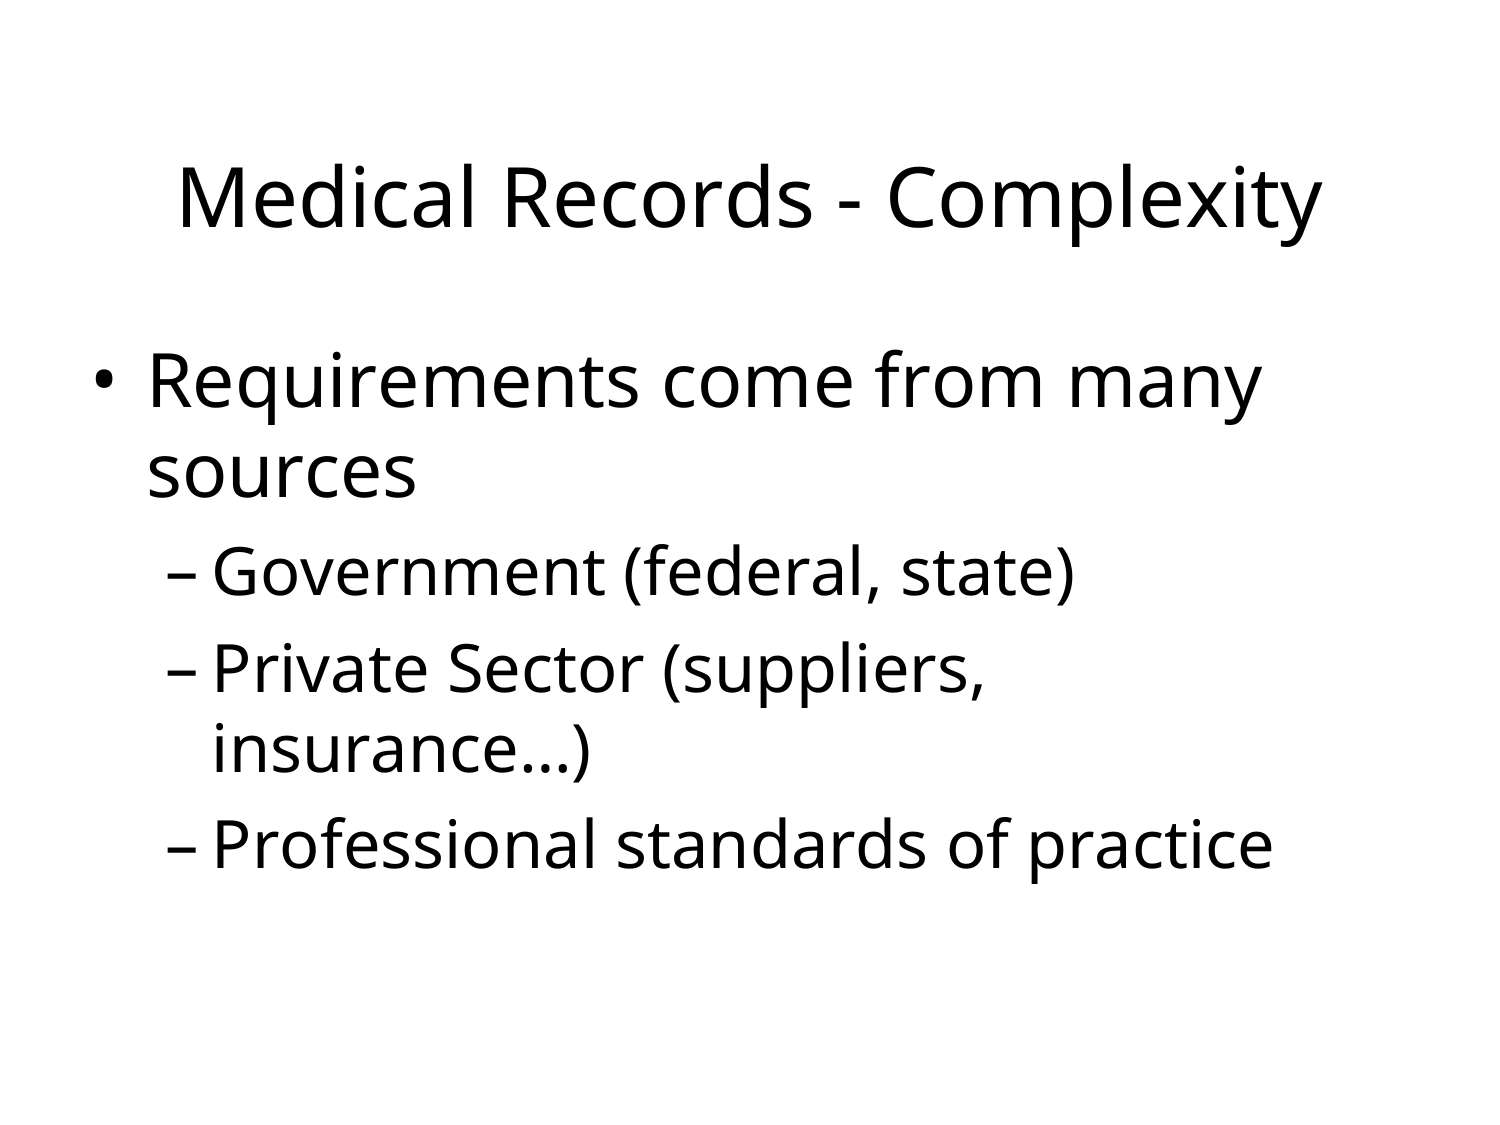

# Medical Records - Complexity
Requirements come from many sources
Government (federal, state)
Private Sector (suppliers, insurance…)
Professional standards of practice